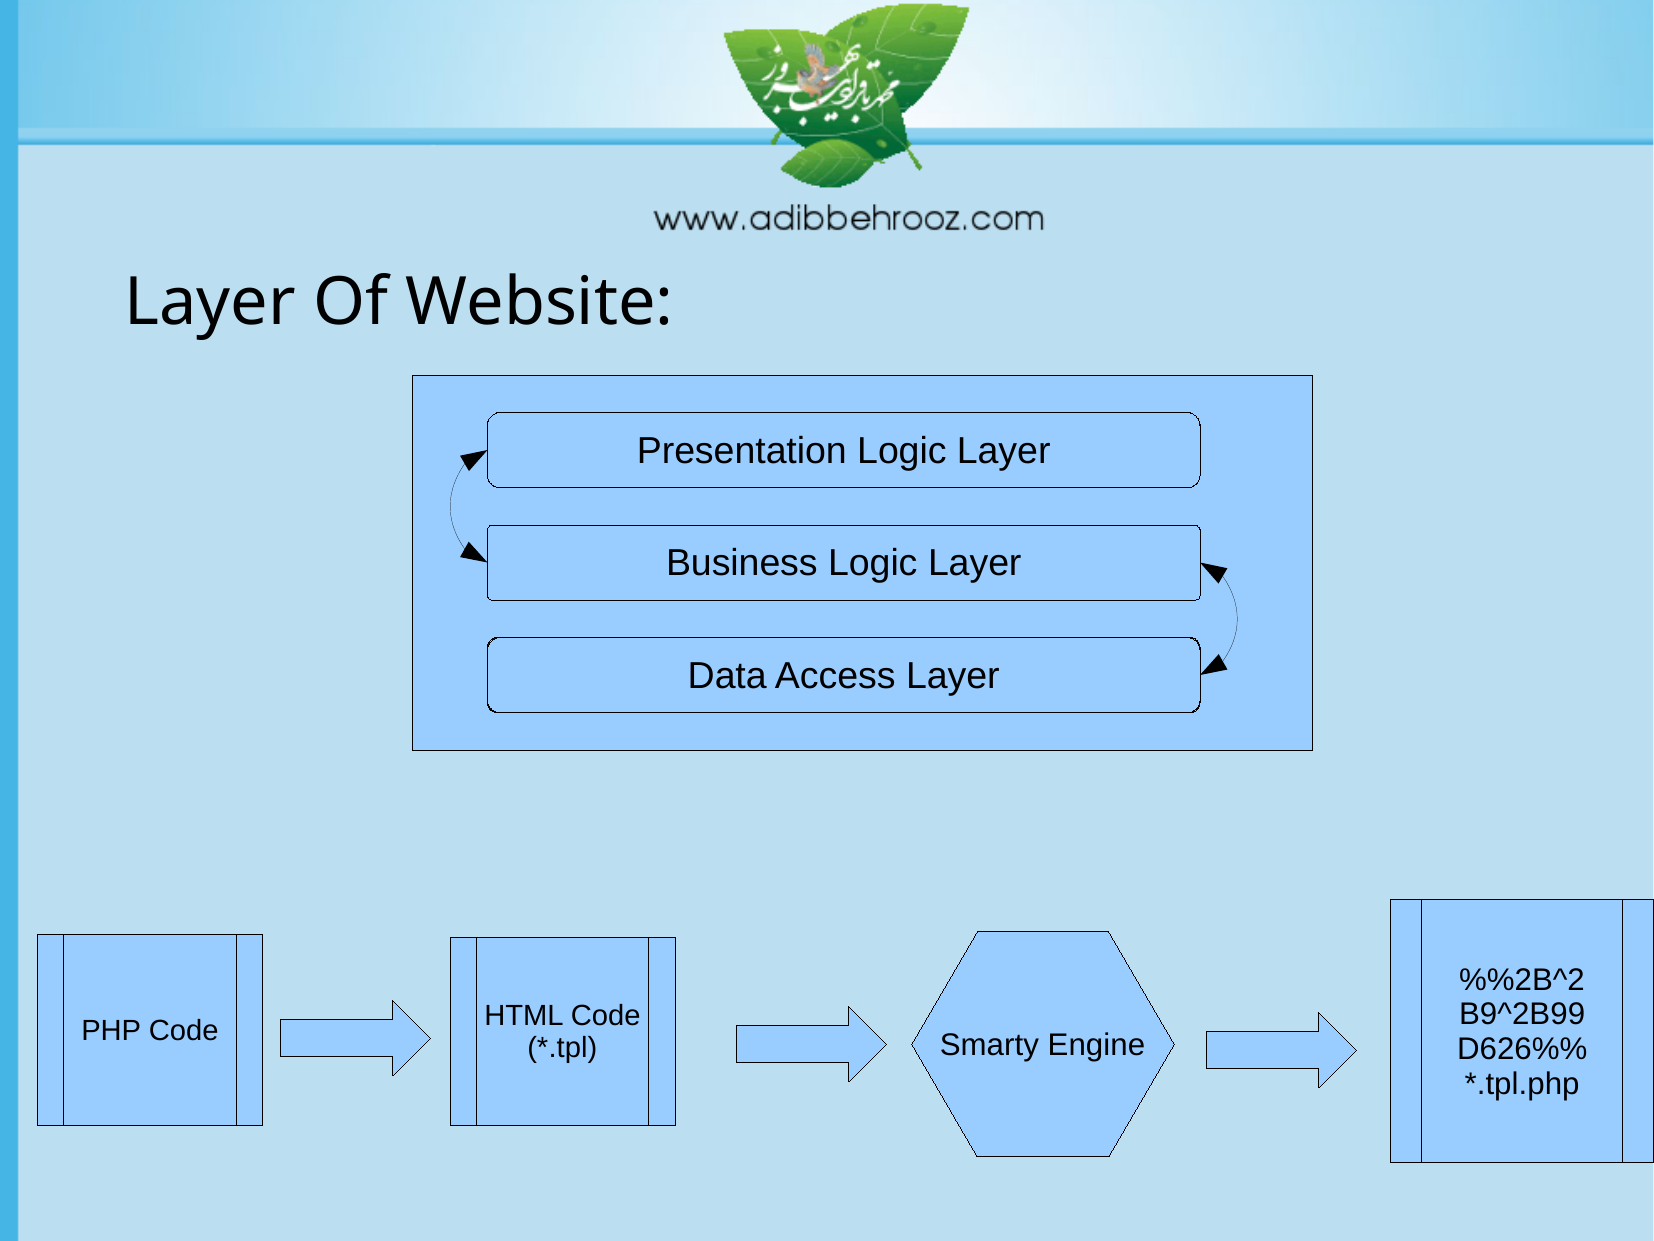

# Layer Of Website:
Presentation Logic Layer
Business Logic Layer
Data Access Layer
Data Access Layer
%%2B^2
B9^2B99
D626%%
*.tpl.php
Smarty Engine
PHP Code
HTML Code
(*.tpl)